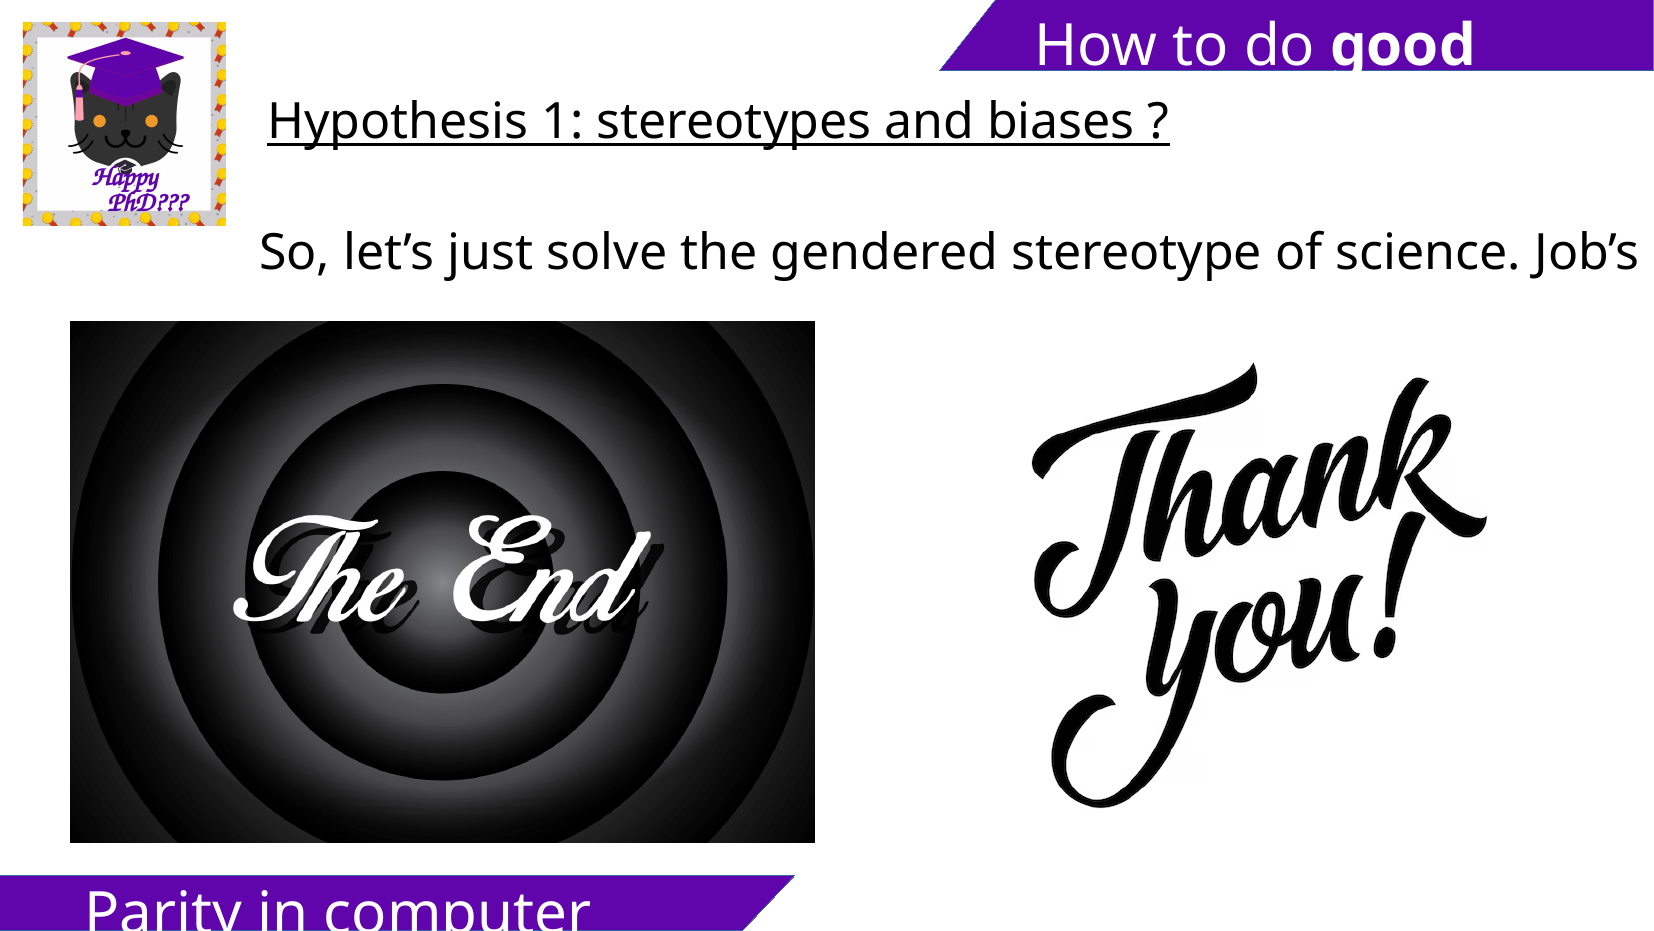

Hypothesis 1: stereotypes and biases ?
BUT...
So, let’s just solve the gendered stereotype of science. Job’s done.
Parity in computer science ?